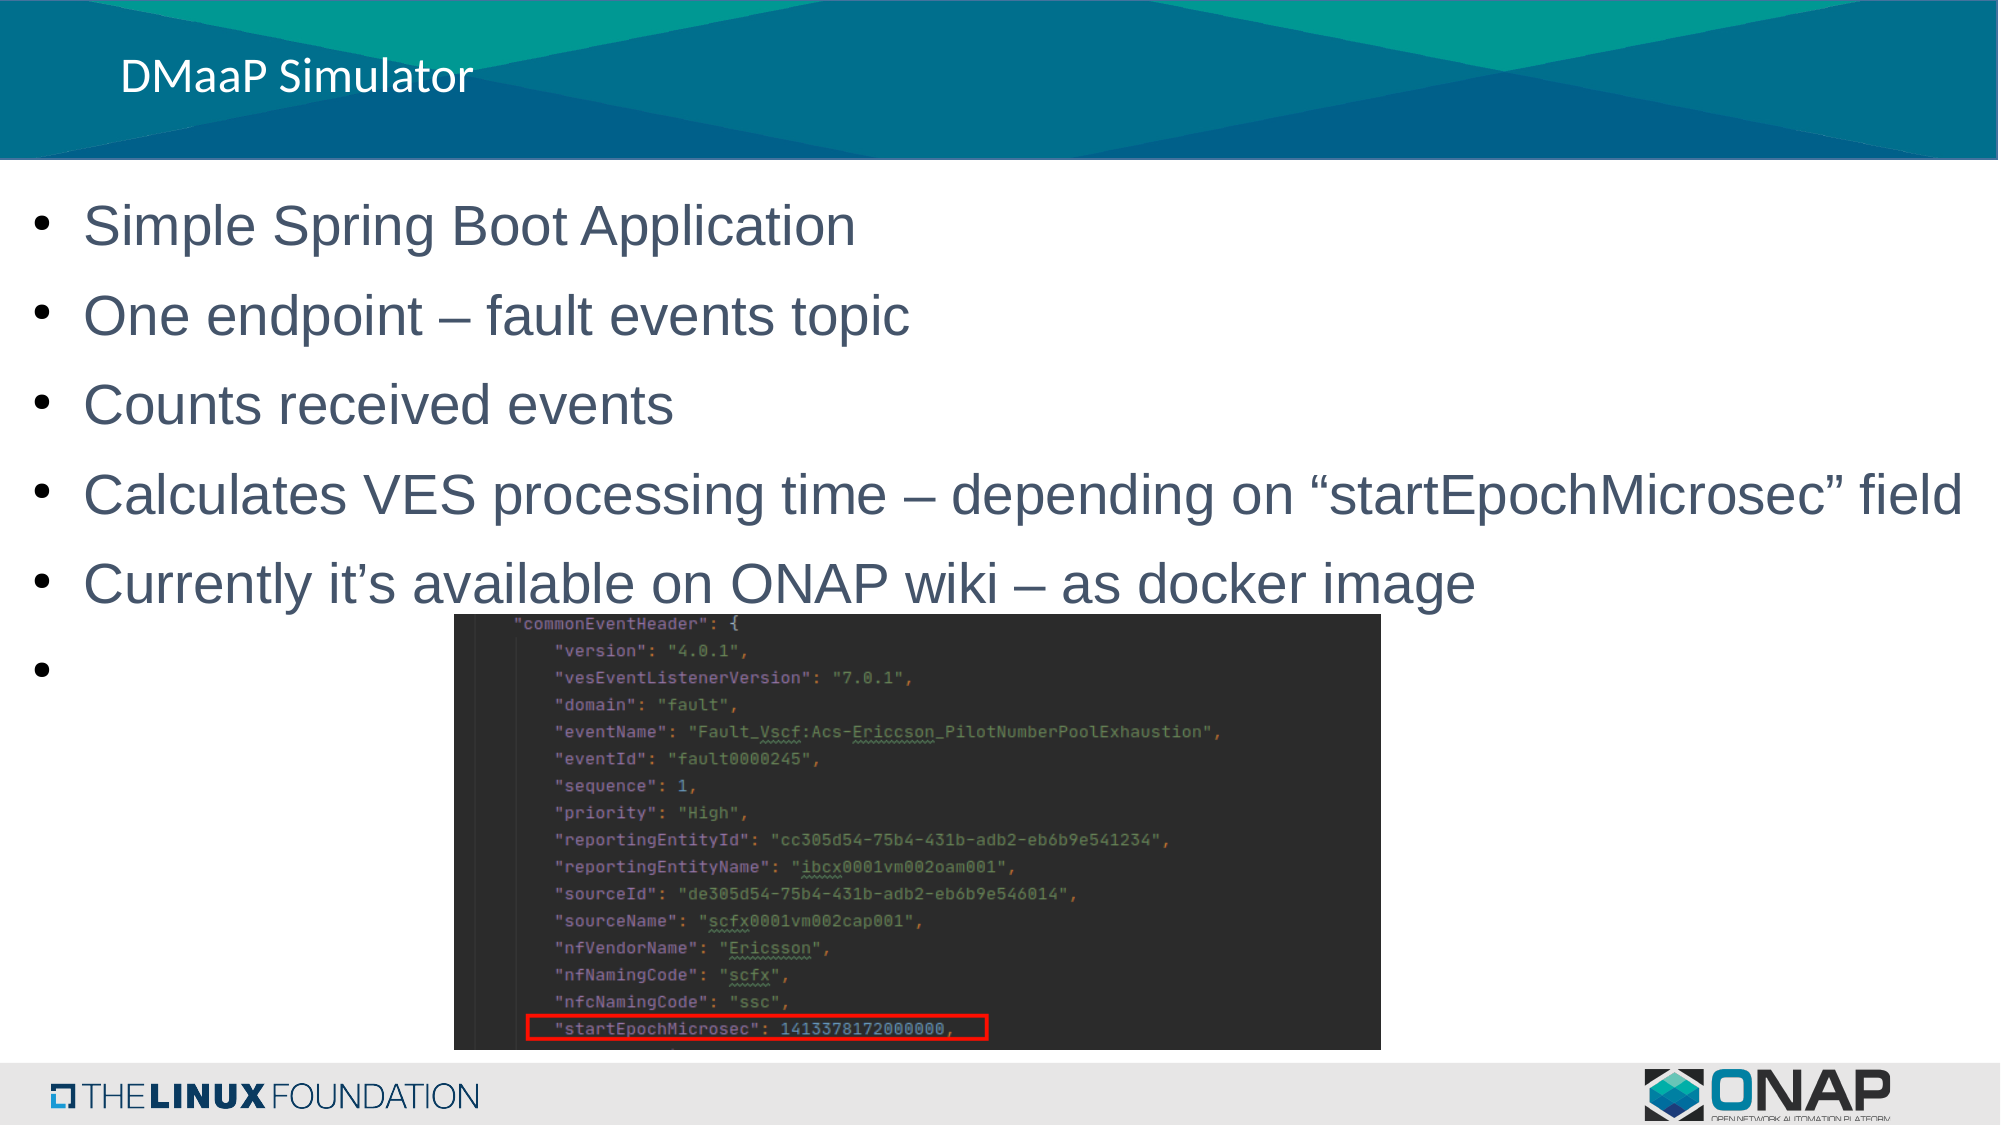

# DMaaP Simulator
Simple Spring Boot Application
One endpoint – fault events topic
Counts received events
Calculates VES processing time – depending on “startEpochMicrosec” field
Currently it’s available on ONAP wiki – as docker image